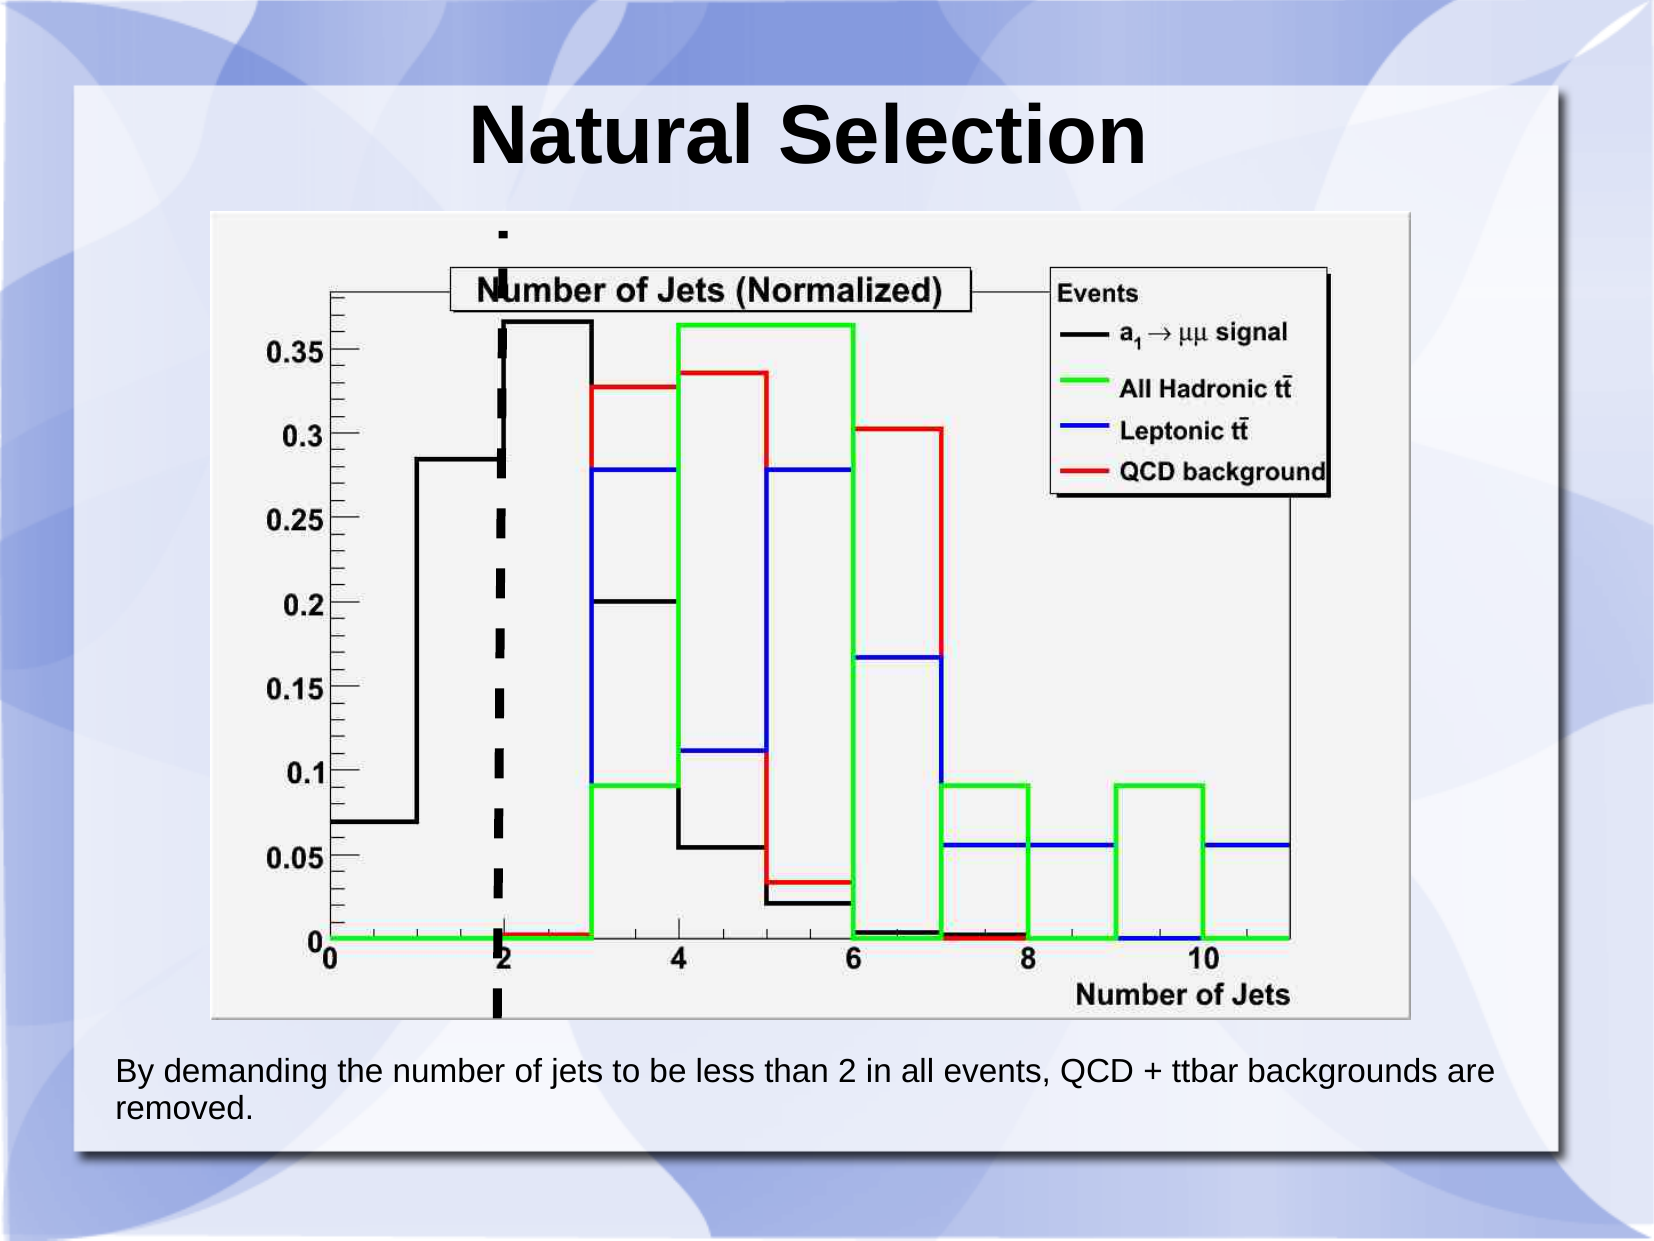

# After
Natural Selection
By demanding the number of jets to be less than 2 in all events, QCD + ttbar backgrounds are removed.